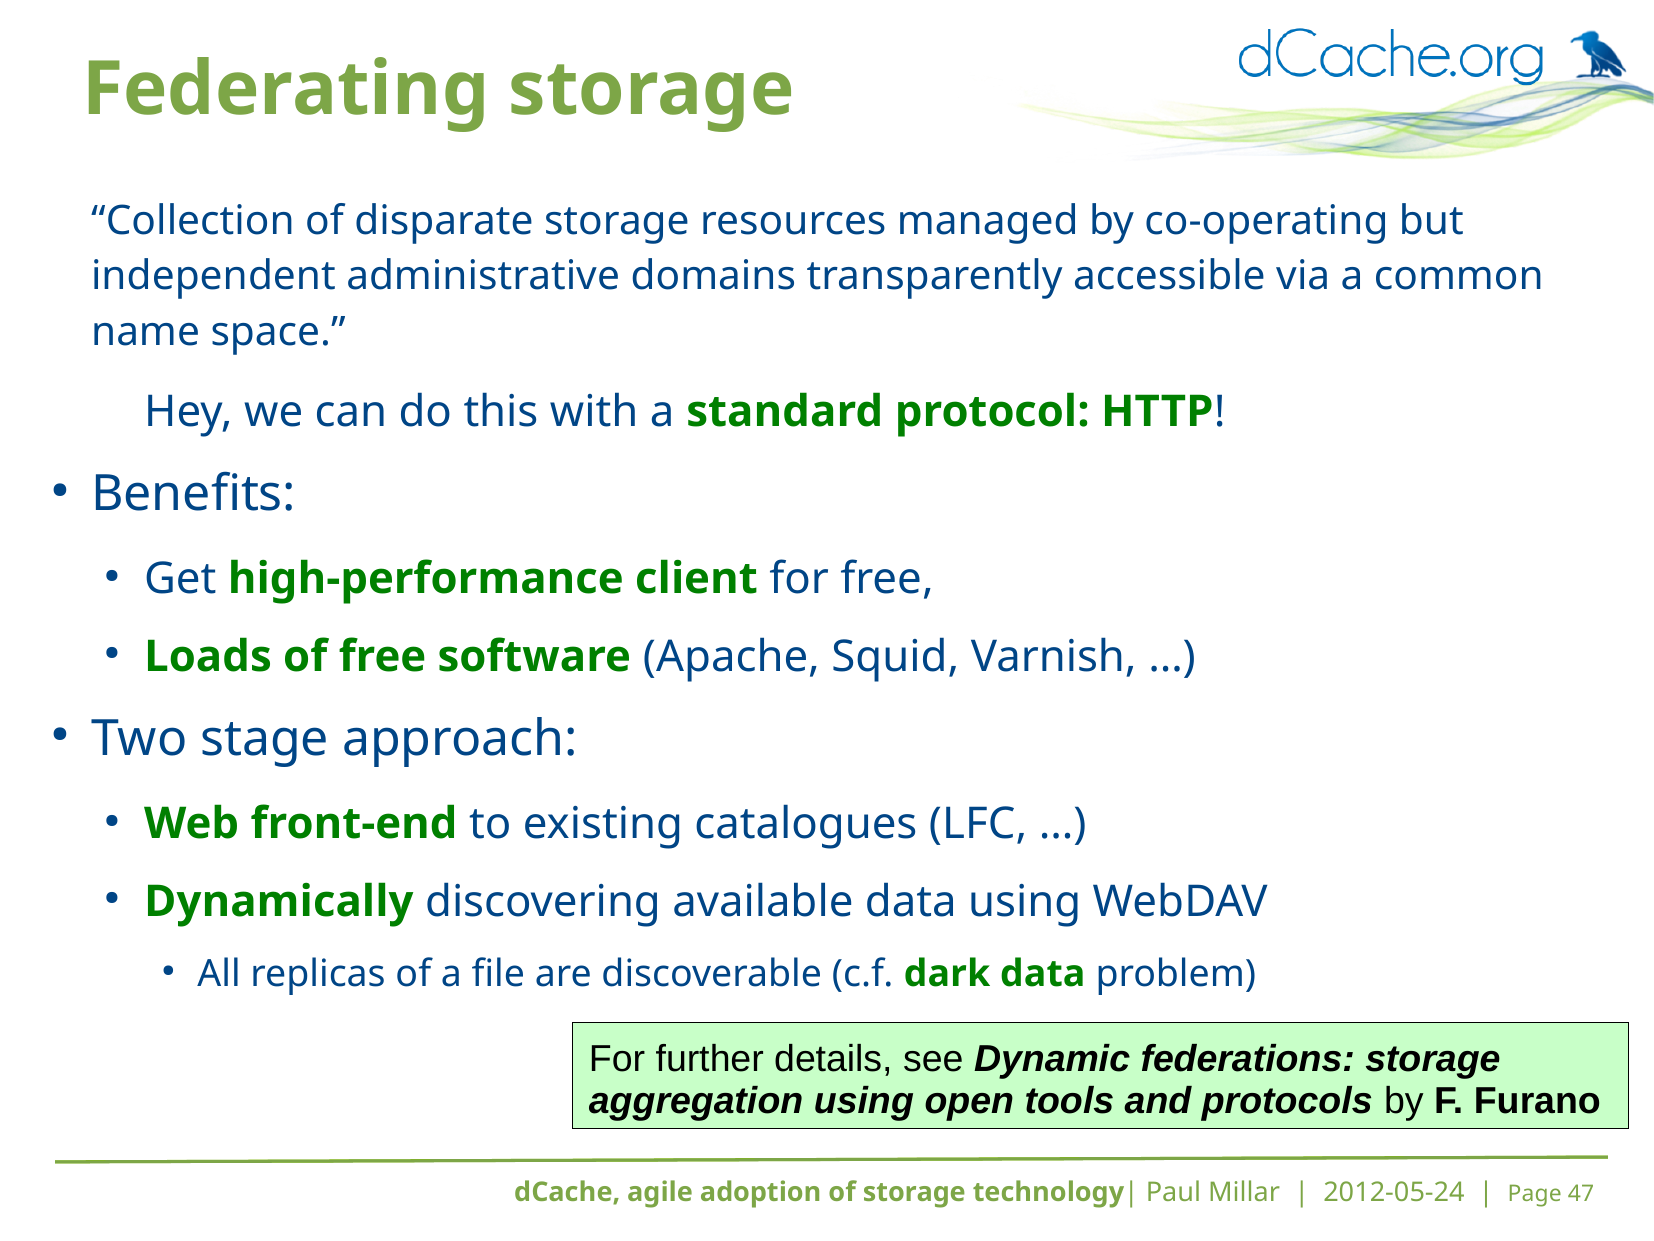

# Federating storage
“Collection of disparate storage resources managed by co-operating but independent administrative domains transparently accessible via a common name space.”
Hey, we can do this with a standard protocol: HTTP!
Benefits:
Get high-performance client for free,
Loads of free software (Apache, Squid, Varnish, …)
Two stage approach:
Web front-end to existing catalogues (LFC, …)
Dynamically discovering available data using WebDAV
All replicas of a file are discoverable (c.f. dark data problem)
For further details, see Dynamic federations: storage aggregation using open tools and protocols by F. Furano
47